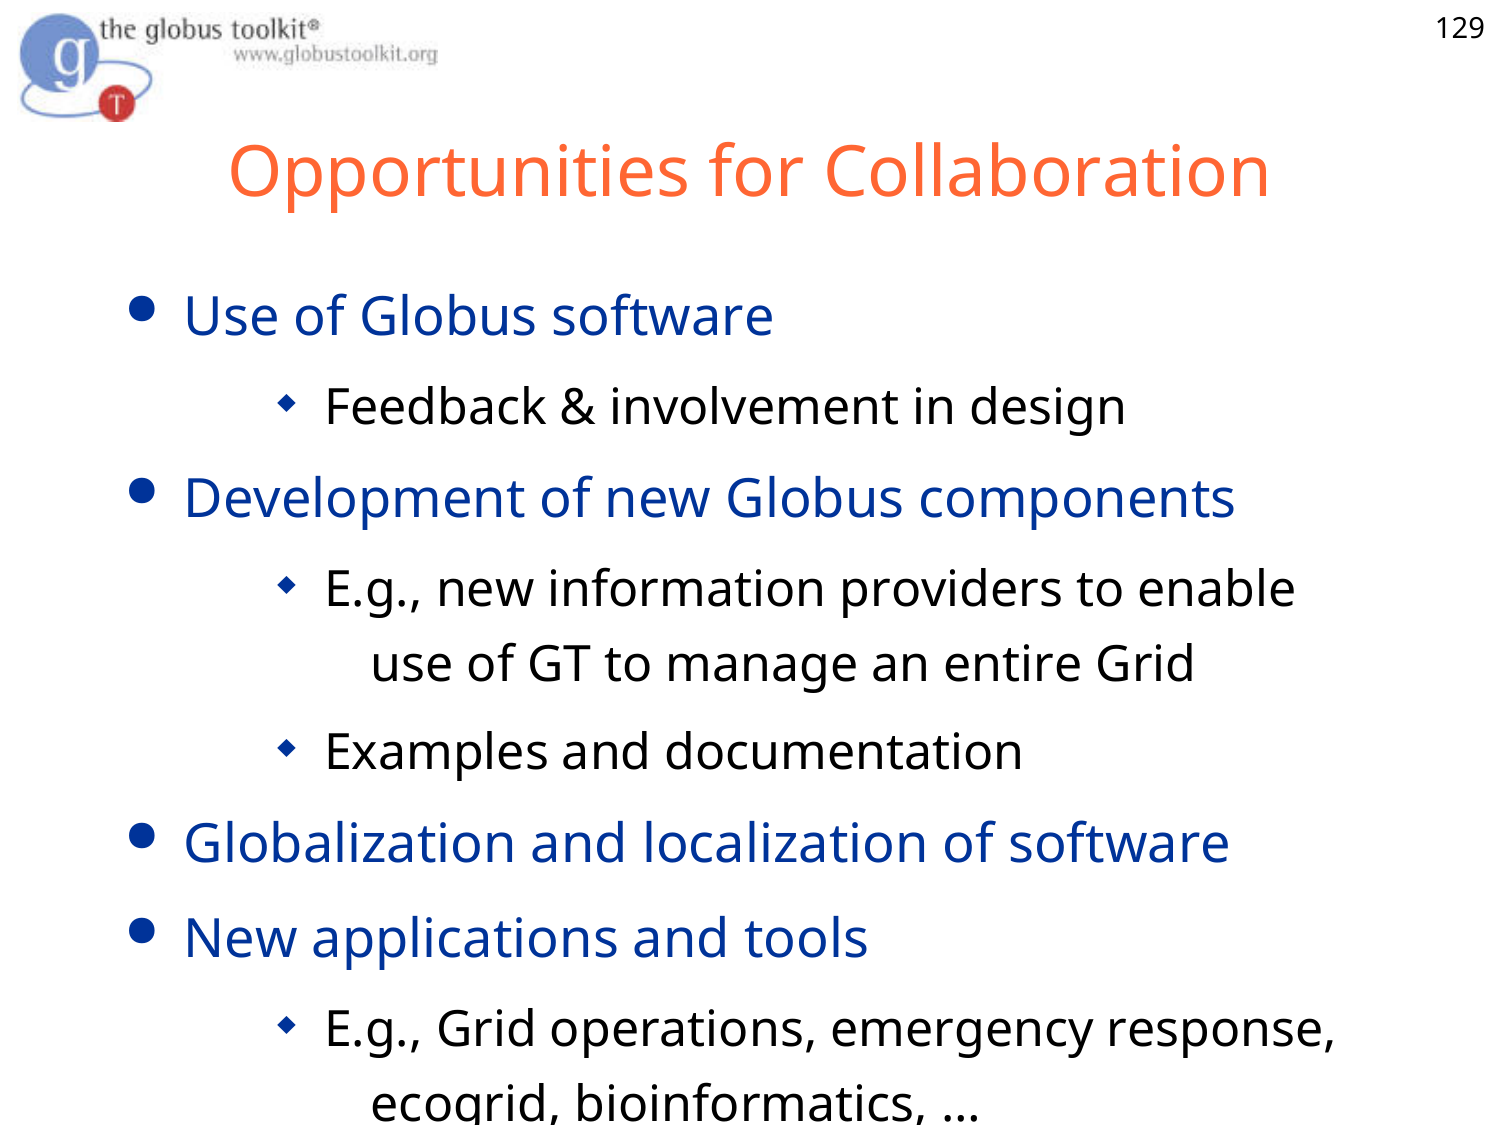

129
# Opportunities for Collaboration
Use of Globus software
Feedback & involvement in design
Development of new Globus components
E.g., new information providers to enable use of GT to manage an entire Grid
Examples and documentation
Globalization and localization of software
New applications and tools
E.g., Grid operations, emergency response, ecogrid, bioinformatics, …